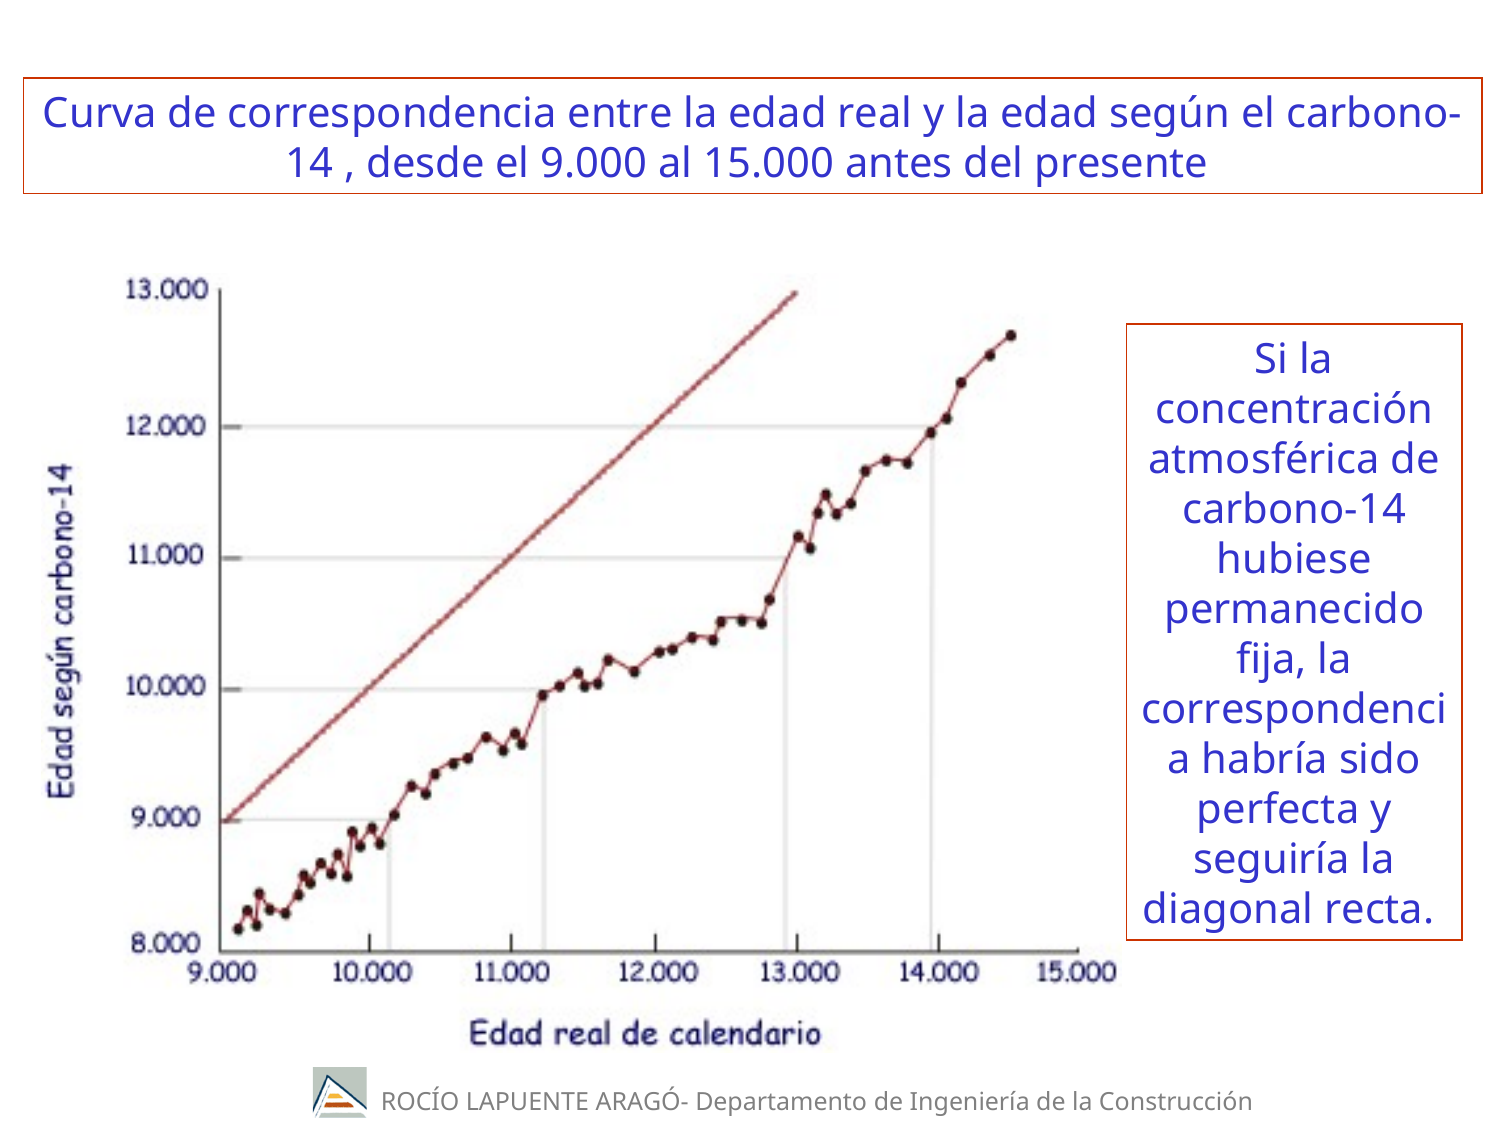

Curva de correspondencia entre la edad real y la edad según el carbono-14 , desde el 9.000 al 15.000 antes del presente
Si la concentración atmosférica de carbono-14 hubiese permanecido fija, la correspondencia habría sido perfecta y seguiría la diagonal recta.